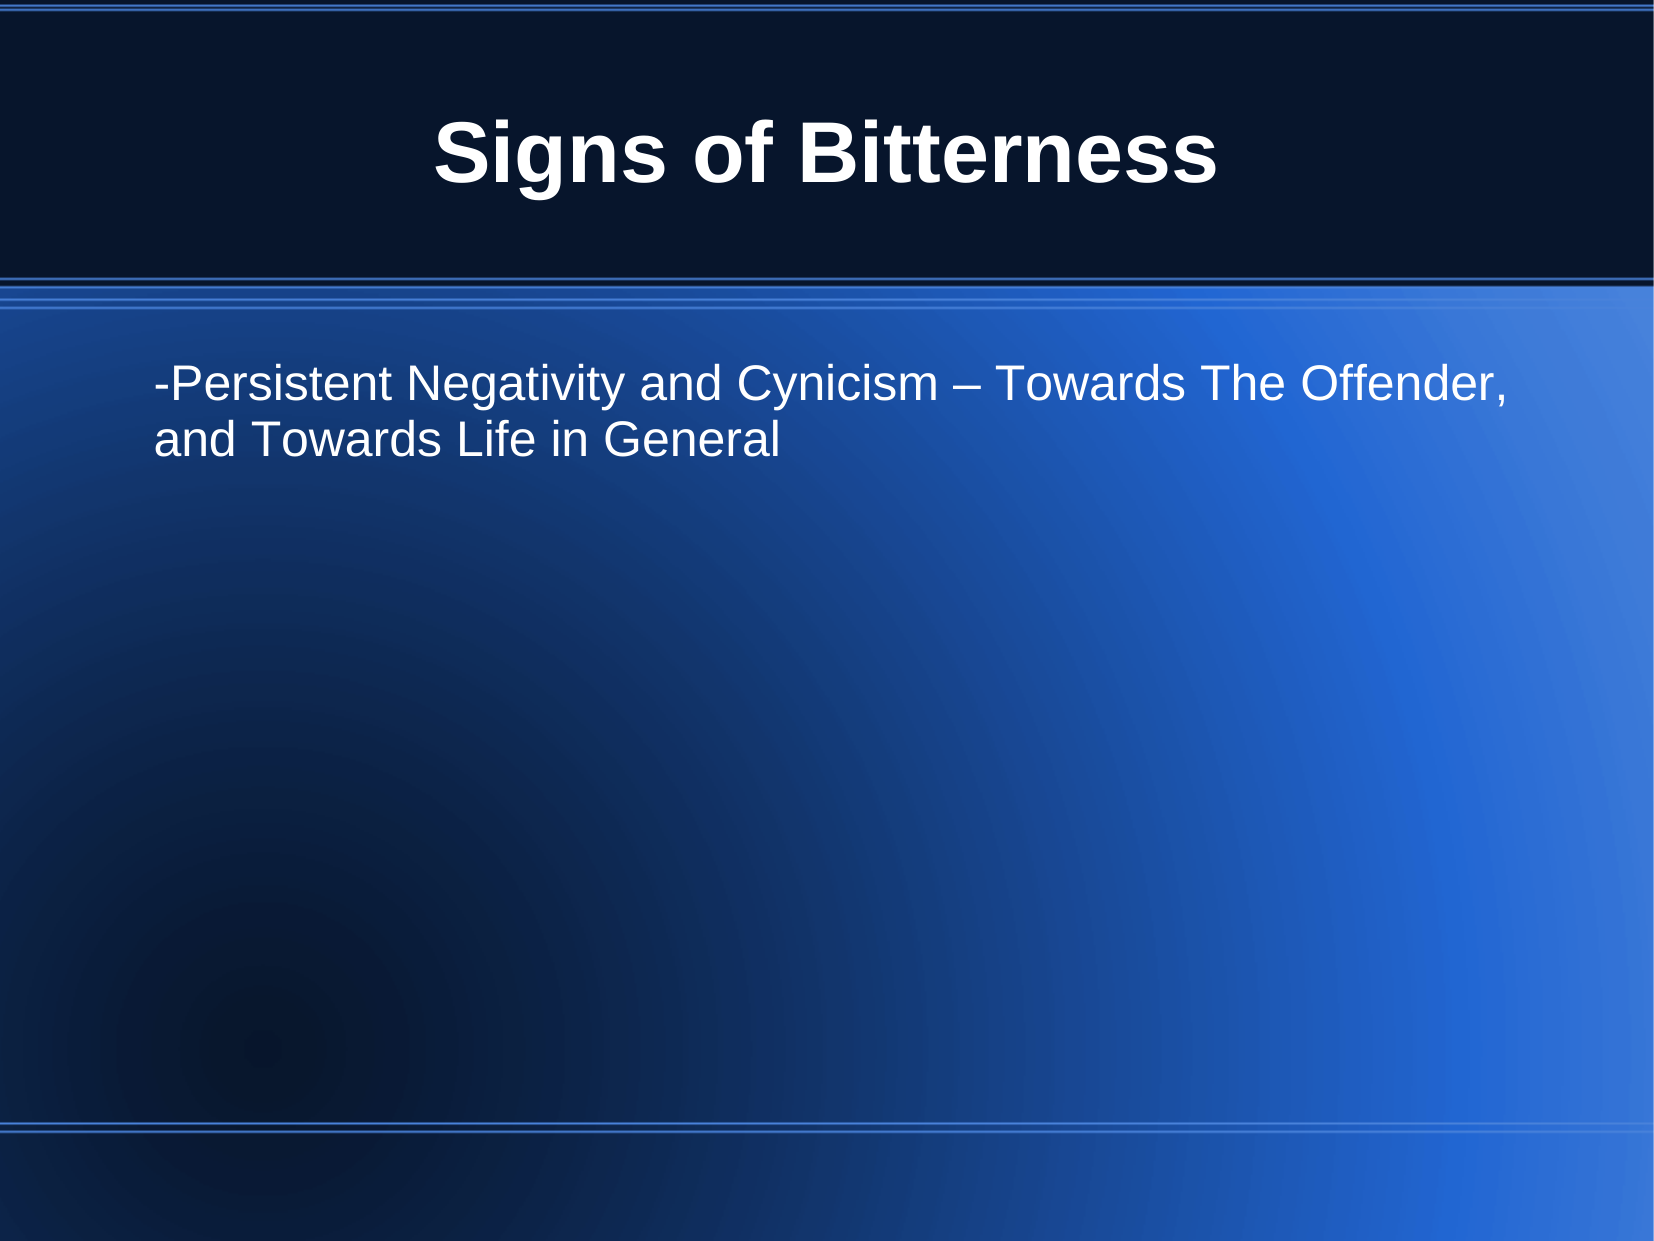

# Signs of Bitterness
-Persistent Negativity and Cynicism – Towards The Offender, and Towards Life in General